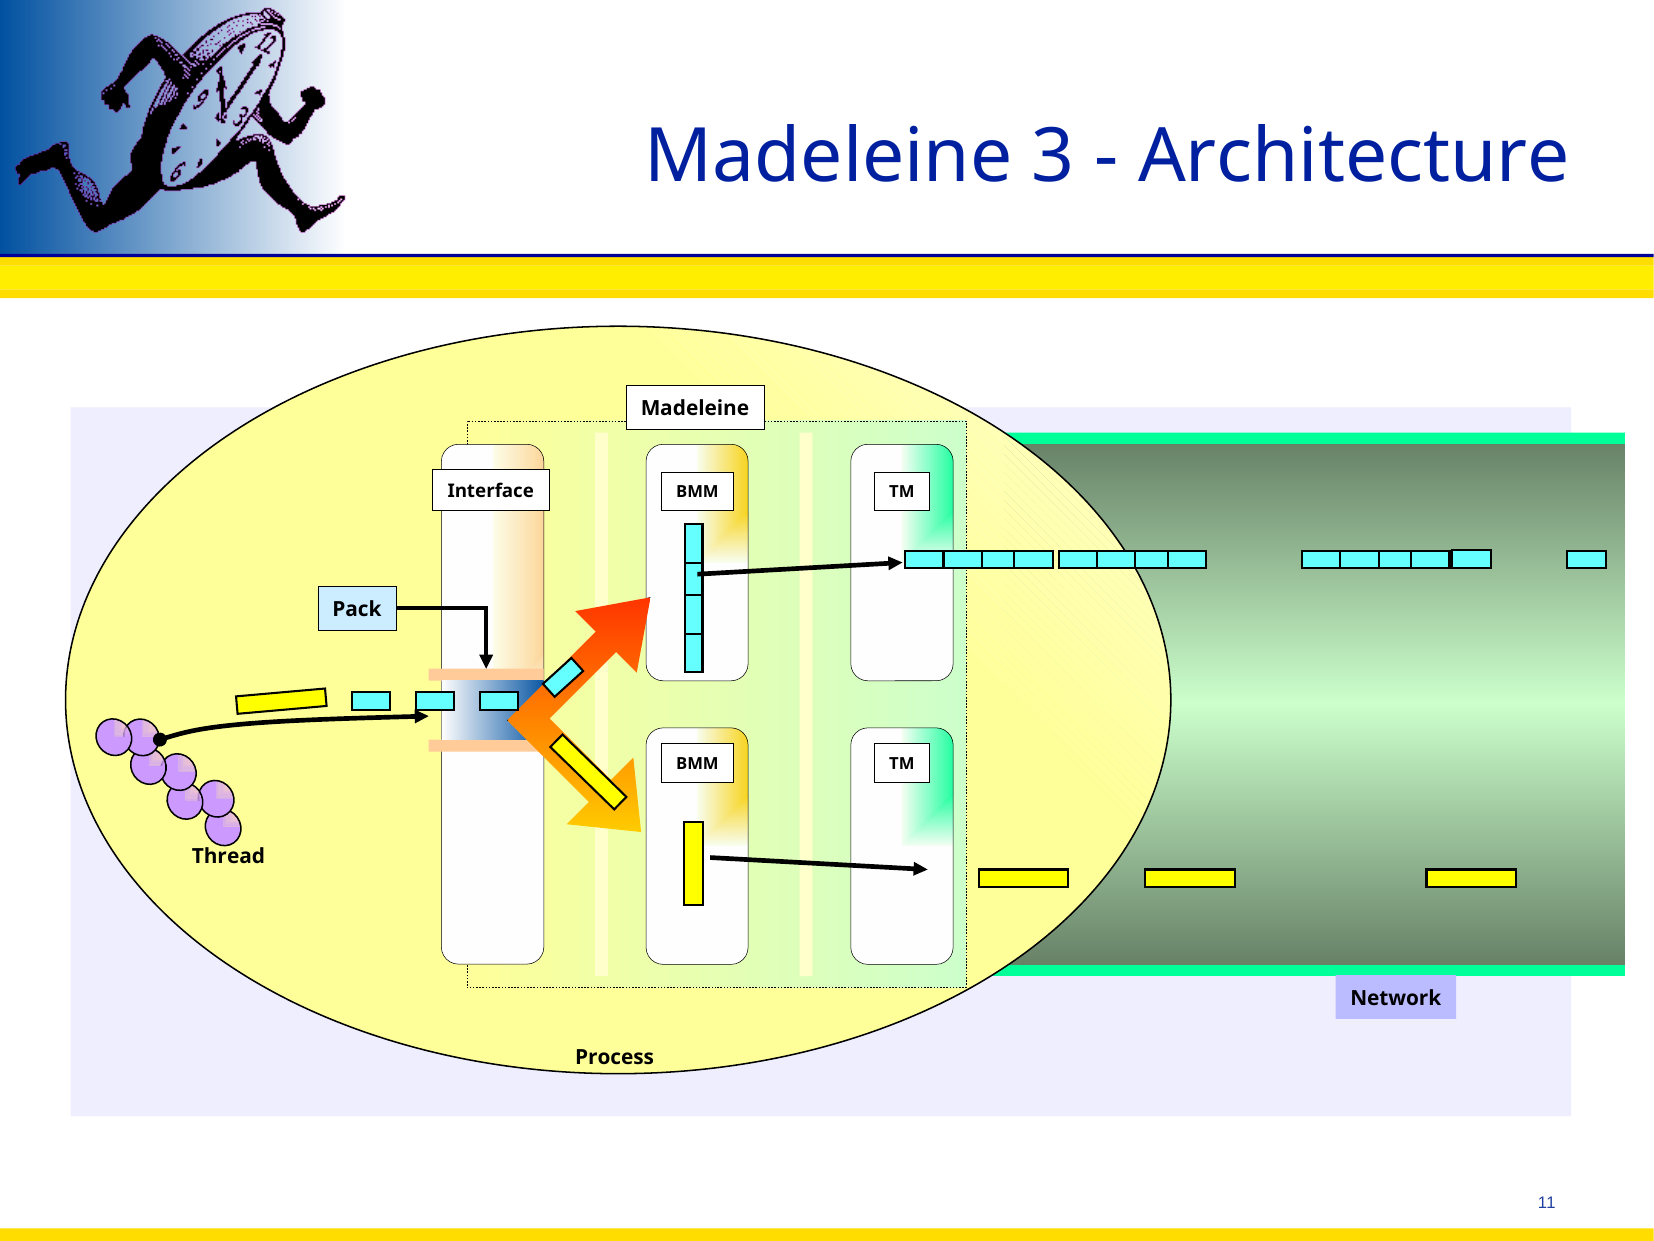

# Madeleine 3 - Architecture
Madeleine
Interface
BMM
TM
Pack
BMM
TM
Thread
Network
Process